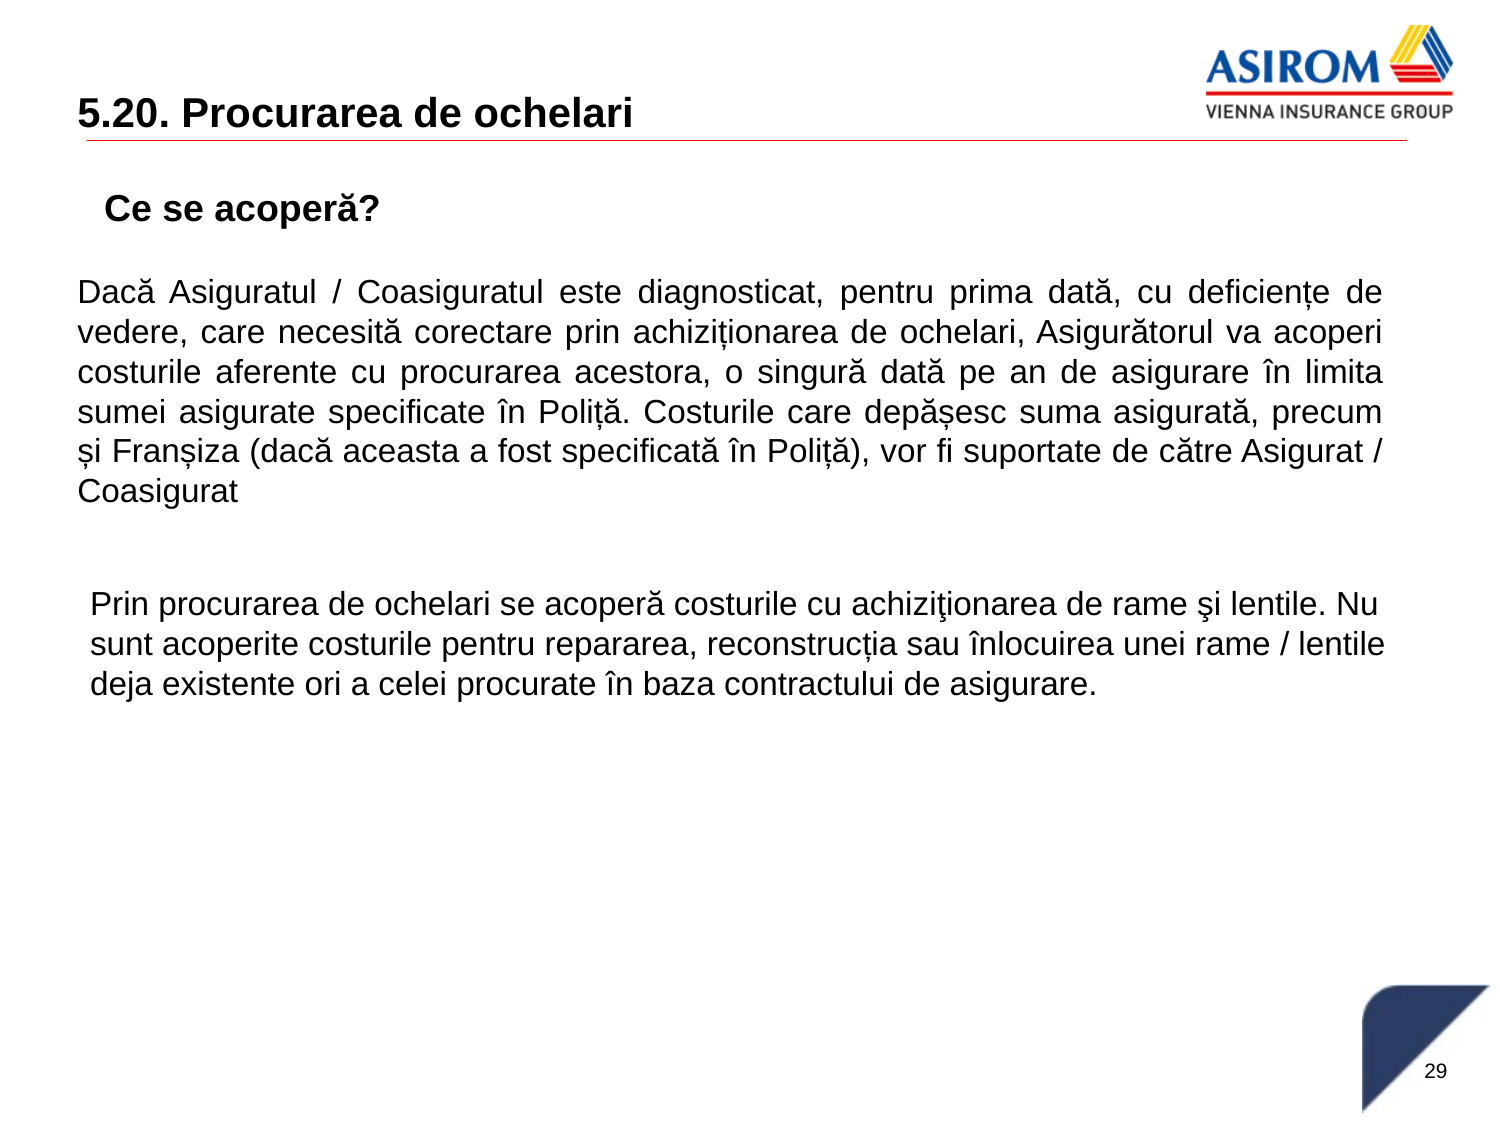

5.20. Procurarea de ochelari
Ce se acoperă?
Dacă Asiguratul / Coasiguratul este diagnosticat, pentru prima dată, cu deficiențe de vedere, care necesită corectare prin achiziționarea de ochelari, Asigurătorul va acoperi costurile aferente cu procurarea acestora, o singură dată pe an de asigurare în limita sumei asigurate specificate în Poliță. Costurile care depășesc suma asigurată, precum și Franșiza (dacă aceasta a fost specificată în Poliță), vor fi suportate de către Asigurat / Coasigurat
Prin procurarea de ochelari se acoperă costurile cu achiziţionarea de rame şi lentile. Nu sunt acoperite costurile pentru repararea, reconstrucția sau înlocuirea unei rame / lentile deja existente ori a celei procurate în baza contractului de asigurare.